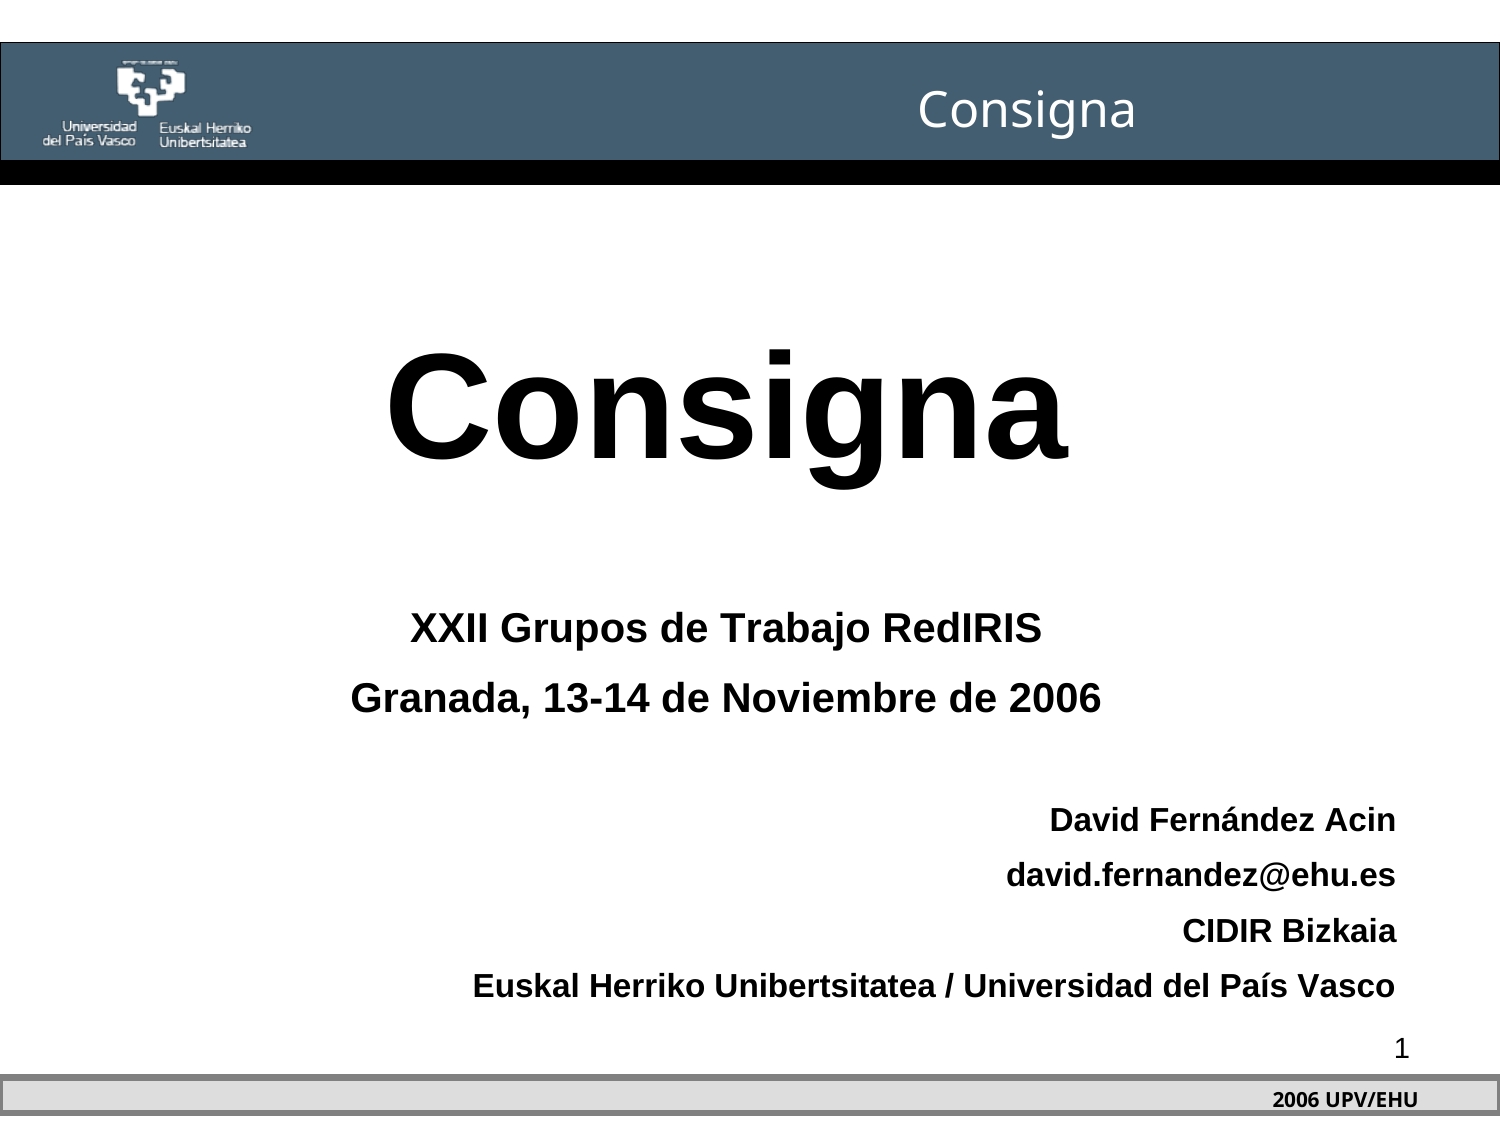

Consigna
Consigna
XXII Grupos de Trabajo RedIRIS
Granada, 13-14 de Noviembre de 2006
David Fernández Acin
david.fernandez@ehu.es
CIDIR Bizkaia
Euskal Herriko Unibertsitatea / Universidad del País Vasco
1
2006 UPV/EHU